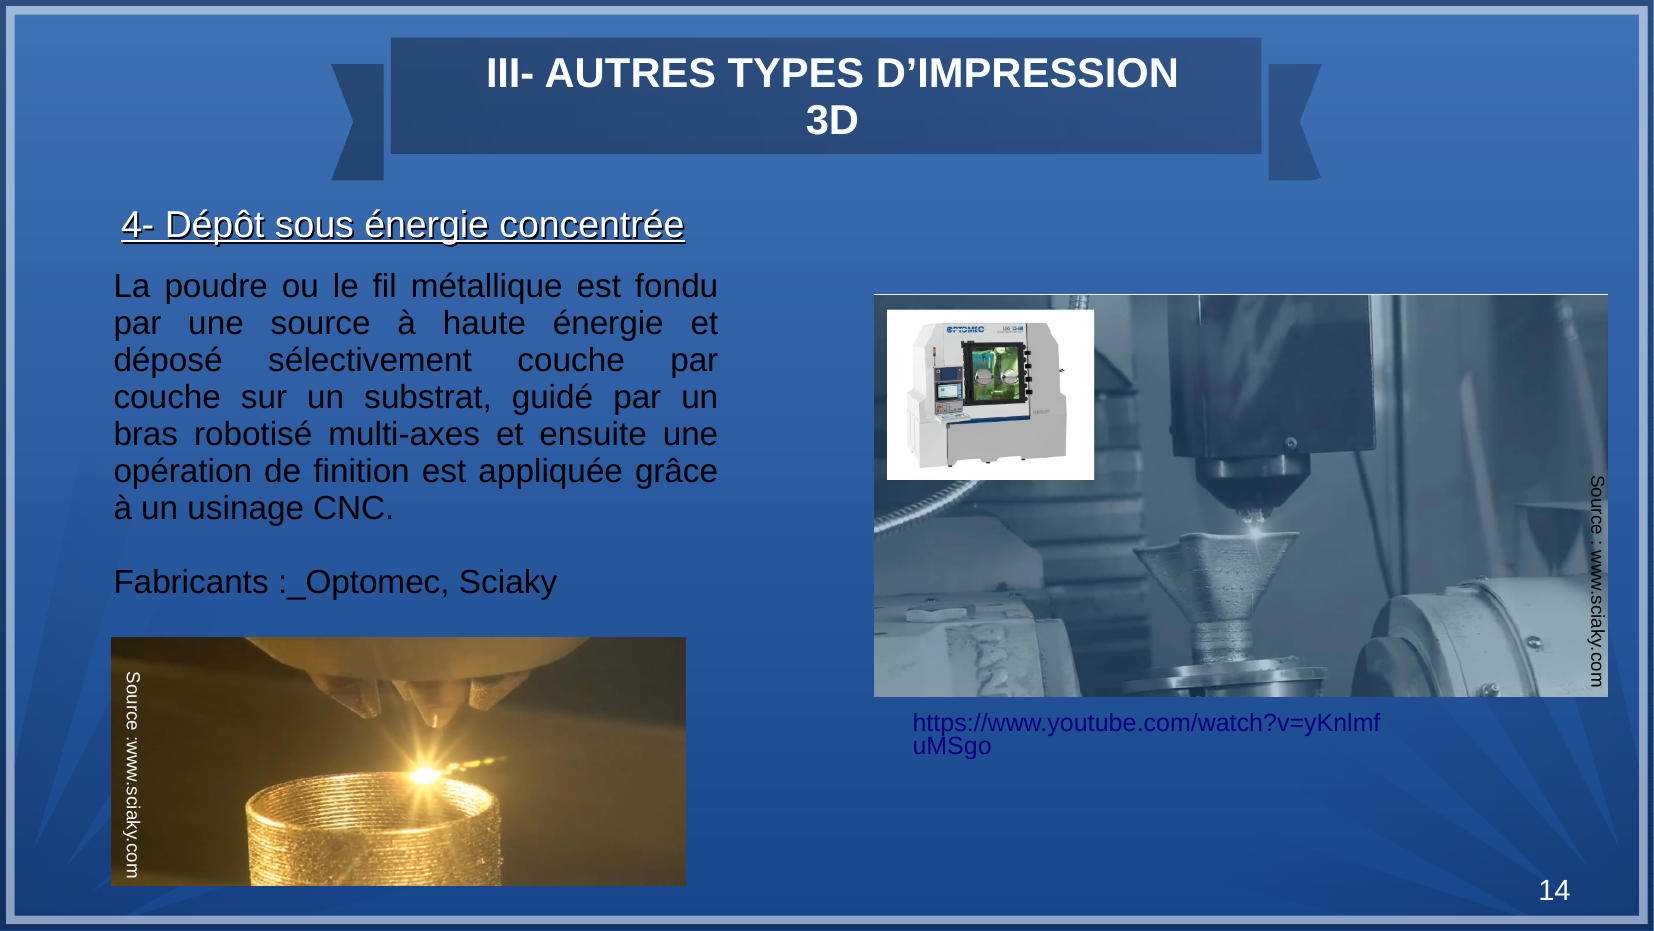

# III- AUTRES TYPES D’IMPRESSION 3D
4- Dépôt sous énergie concentrée
La poudre ou le fil métallique est fondu par une source à haute énergie et déposé sélectivement couche par couche sur un substrat, guidé par un bras robotisé multi-axes et ensuite une opération de finition est appliquée grâce à un usinage CNC.
Fabricants :_Optomec, Sciaky
Source : www.sciaky.com
https://www.youtube.com/watch?v=yKnlmfuMSgo
Source :www.sciaky.com
14